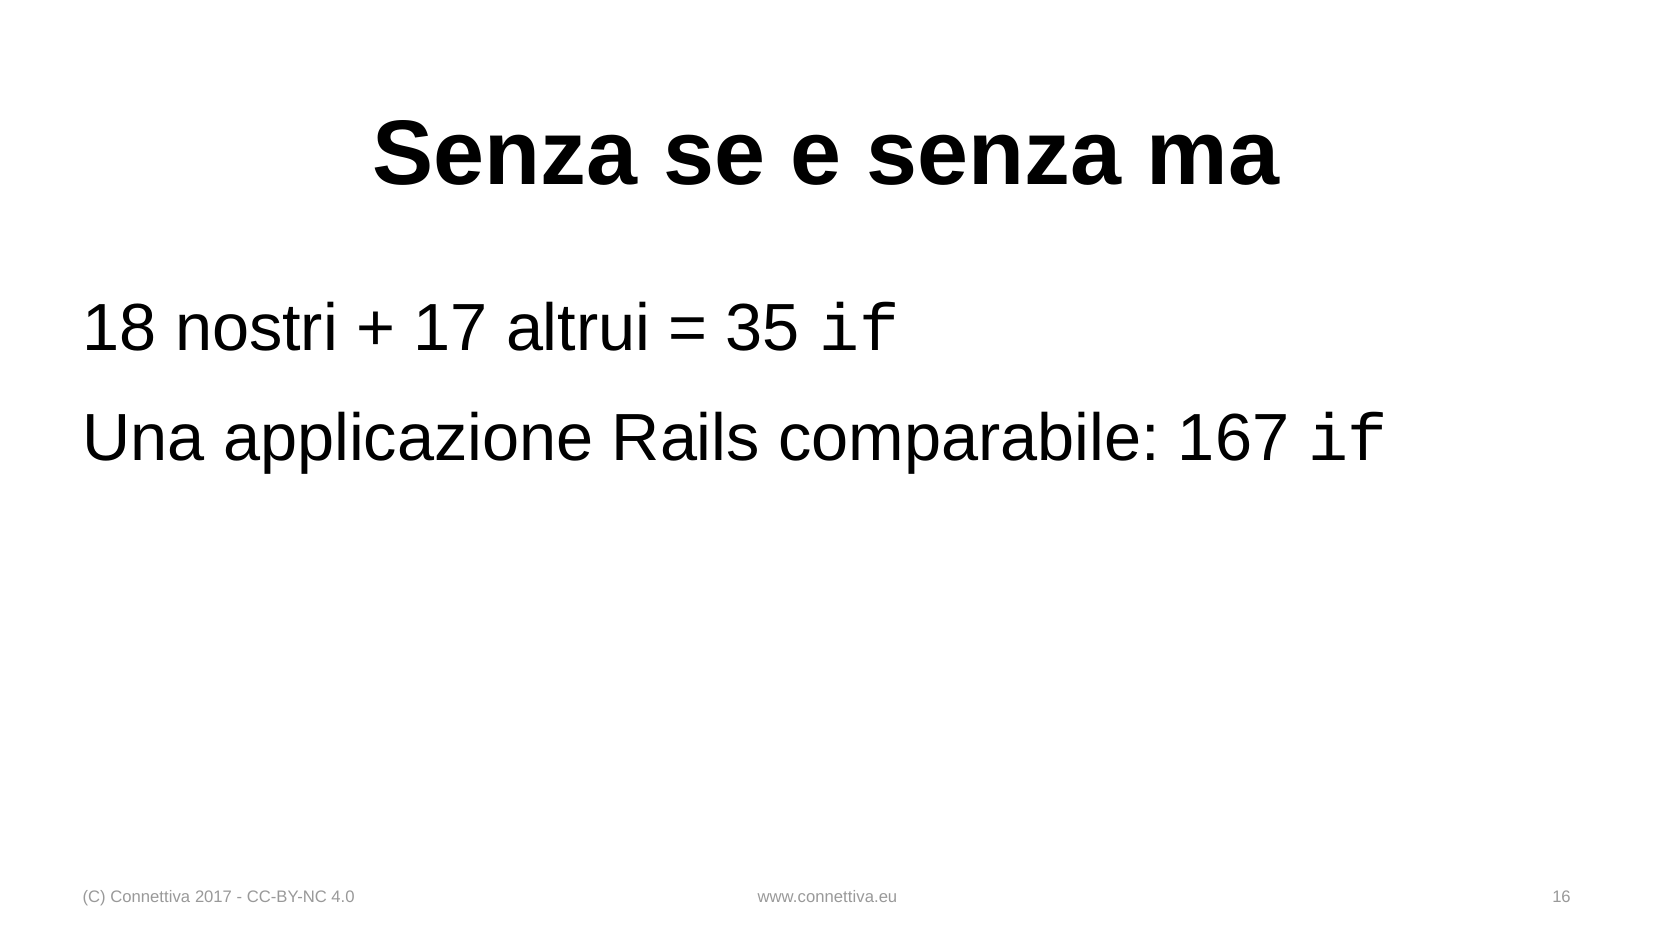

# Senza se e senza ma
18 nostri + 17 altrui = 35 if
Una applicazione Rails comparabile: 167 if
(C) Connettiva 2017 - CC-BY-NC 4.0
www.connettiva.eu
16